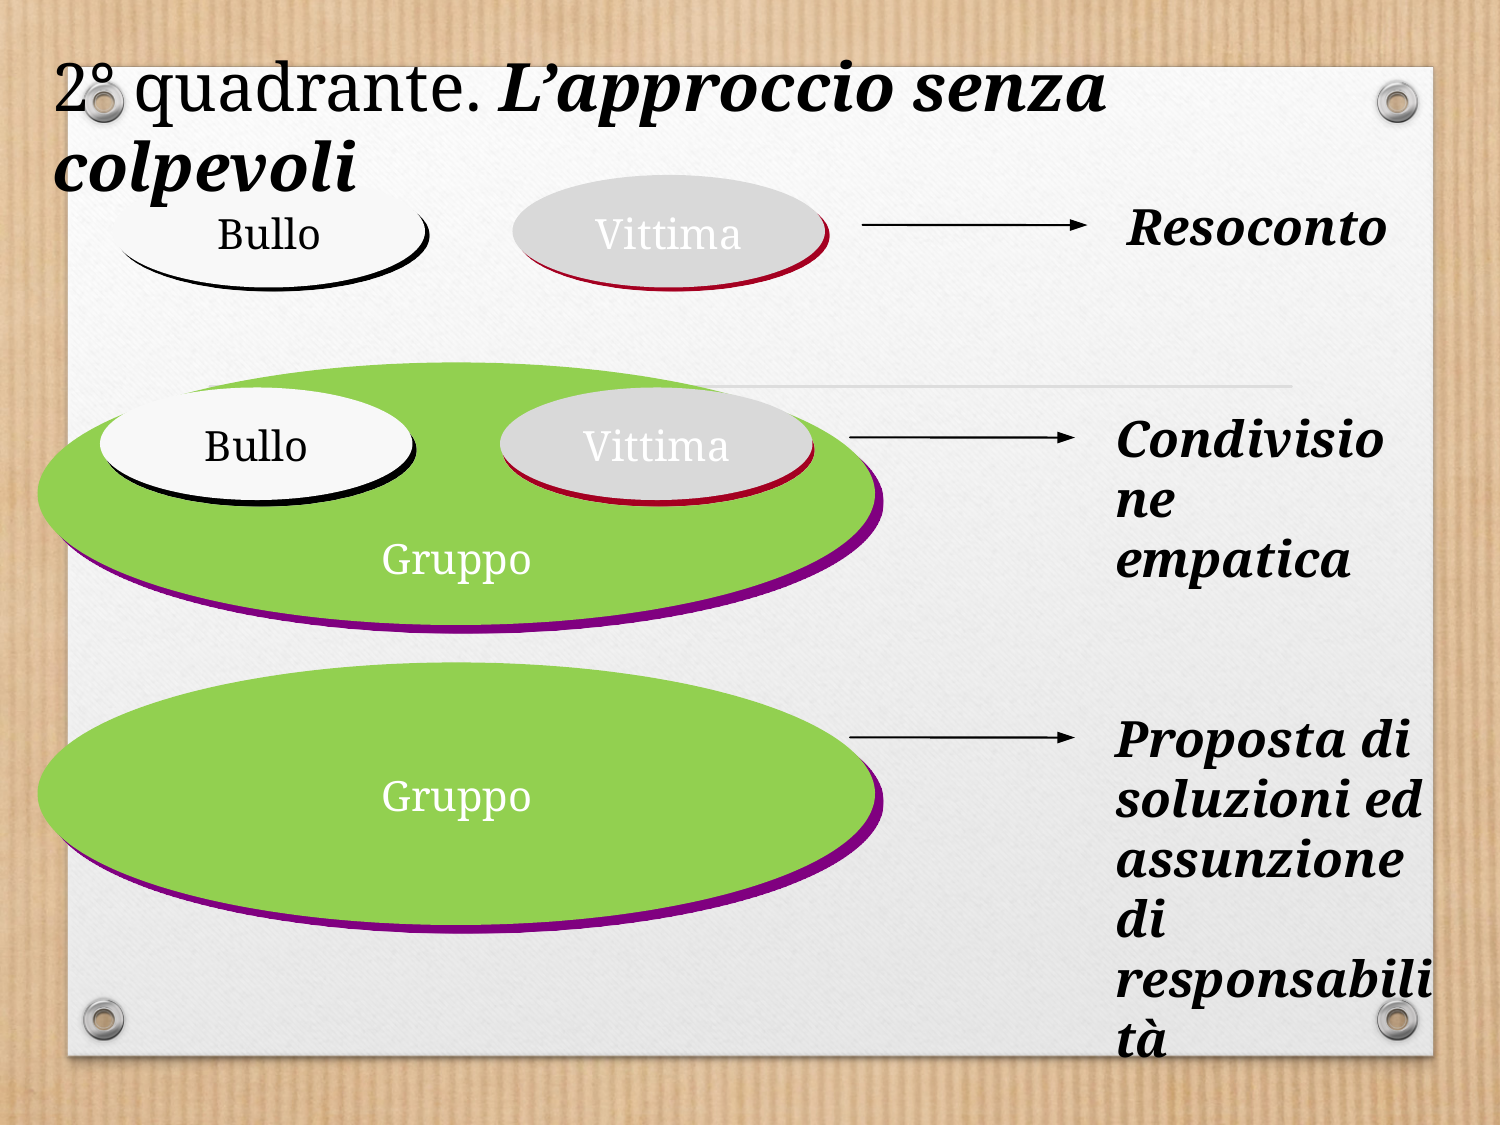

2° quadrante. L’approccio senza colpevoli
Resoconto
Bullo
Vittima
Condivisione empatica
Bullo
Vittima
Gruppo
Proposta di soluzioni ed assunzione di responsabilità
Gruppo